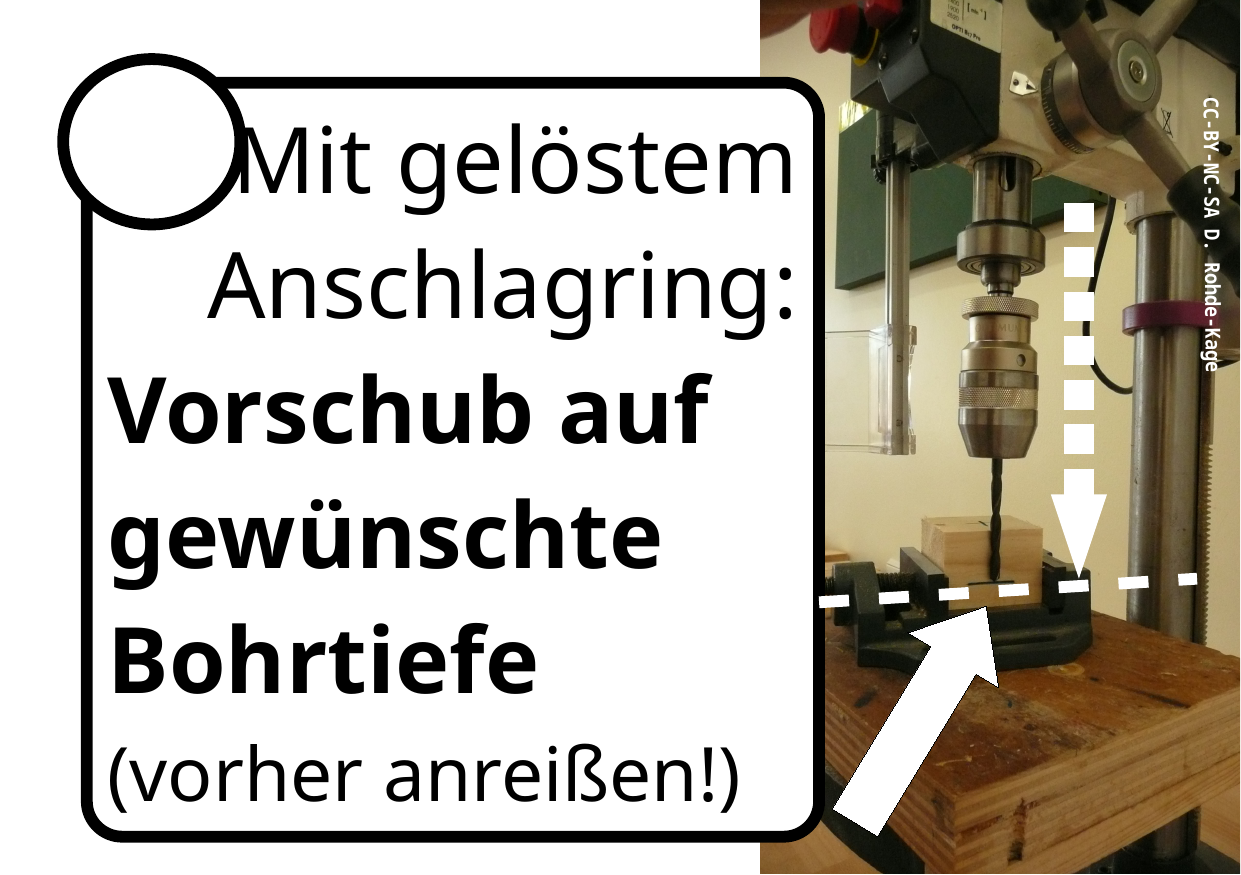

Mit gelöstem Anschlagring:
Vorschub auf gewünschte Bohrtiefe
(vorher anreißen!)
CC-BY-NC-SA D. Rohde-Kage